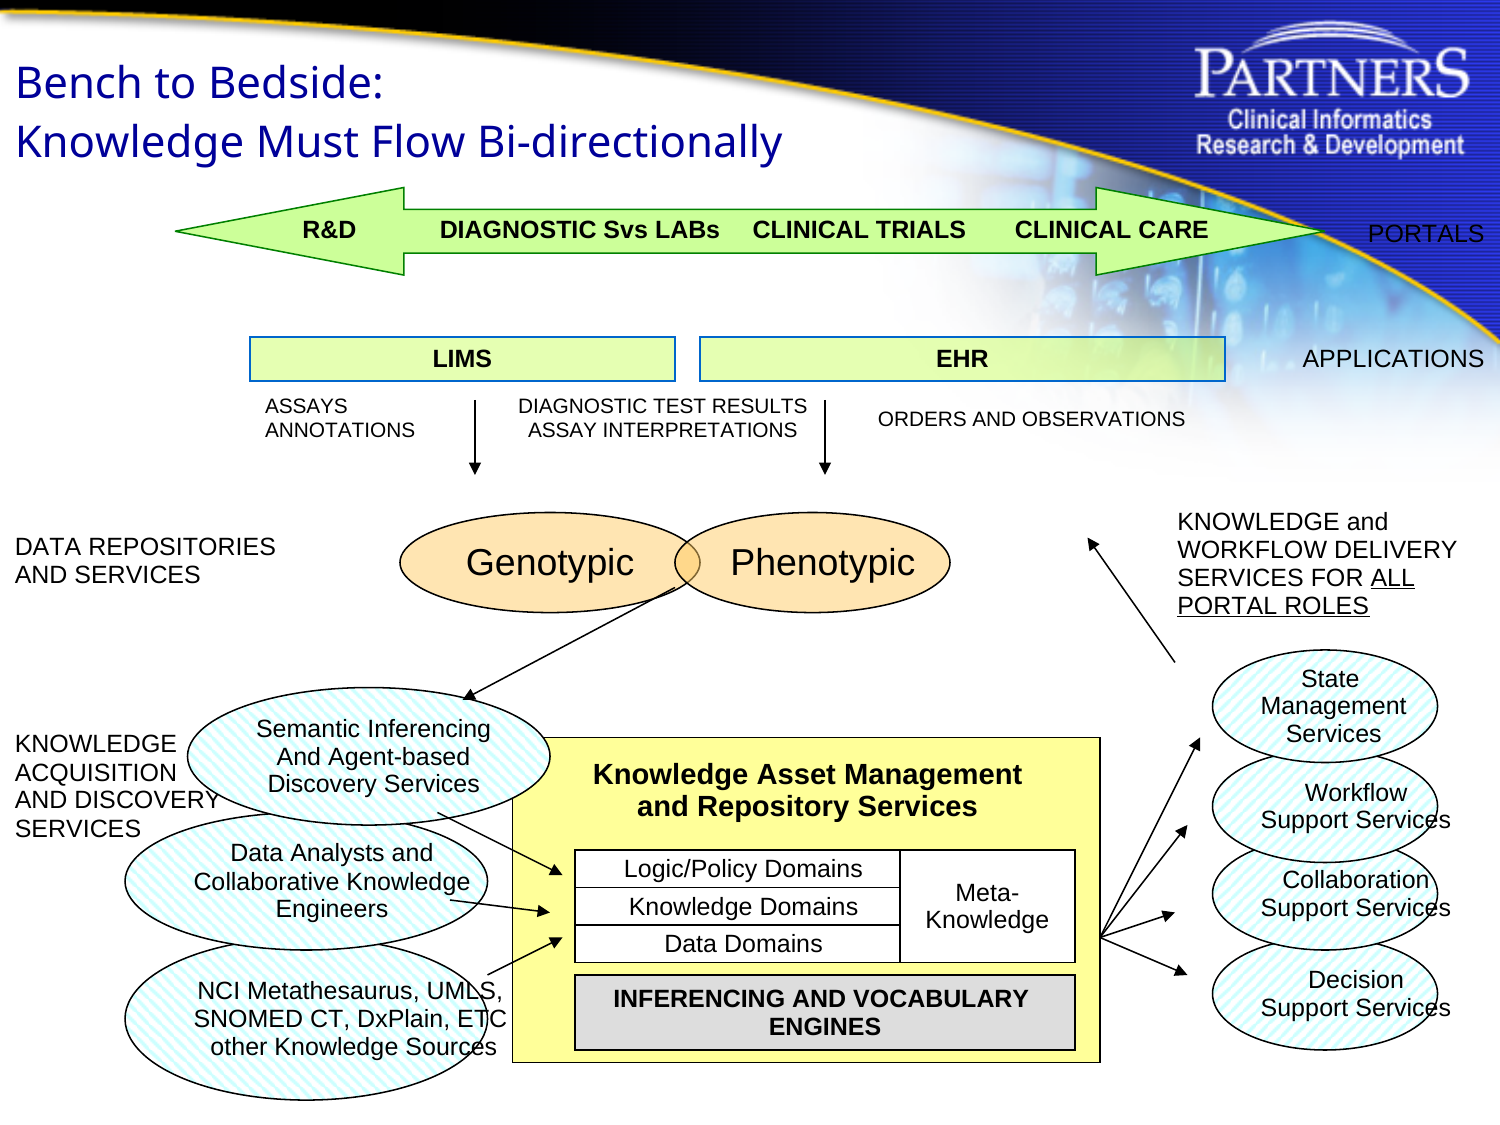

# Bench to Bedside: Knowledge Must Flow Bi-directionally
R&D
DIAGNOSTIC Svs LABs
CLINICAL TRIALS
CLINICAL CARE
PORTALS
LIMS
EHR
APPLICATIONS
ASSAYS
ANNOTATIONS
DIAGNOSTIC TEST RESULTS
ASSAY INTERPRETATIONS
ORDERS AND OBSERVATIONS
KNOWLEDGE and WORKFLOW DELIVERY SERVICES FOR ALL PORTAL ROLES
Genotypic
Phenotypic
DATA REPOSITORIES
AND SERVICES
State
Management
Services
Semantic Inferencing
And Agent-based
Discovery Services
KNOWLEDGE ACQUISITION
AND DISCOVERY SERVICES
Knowledge Asset Management and Repository Services
Workflow
Support Services
Data Analysts and
Collaborative Knowledge
Engineers
Collaboration
Support Services
Logic/Policy Domains
Meta-
Knowledge
Knowledge Domains
Data Domains
NCI Metathesaurus, UMLS,
SNOMED CT, DxPlain, ETC
 other Knowledge Sources
Decision
Support Services
INFERENCING AND VOCABULARY
ENGINES